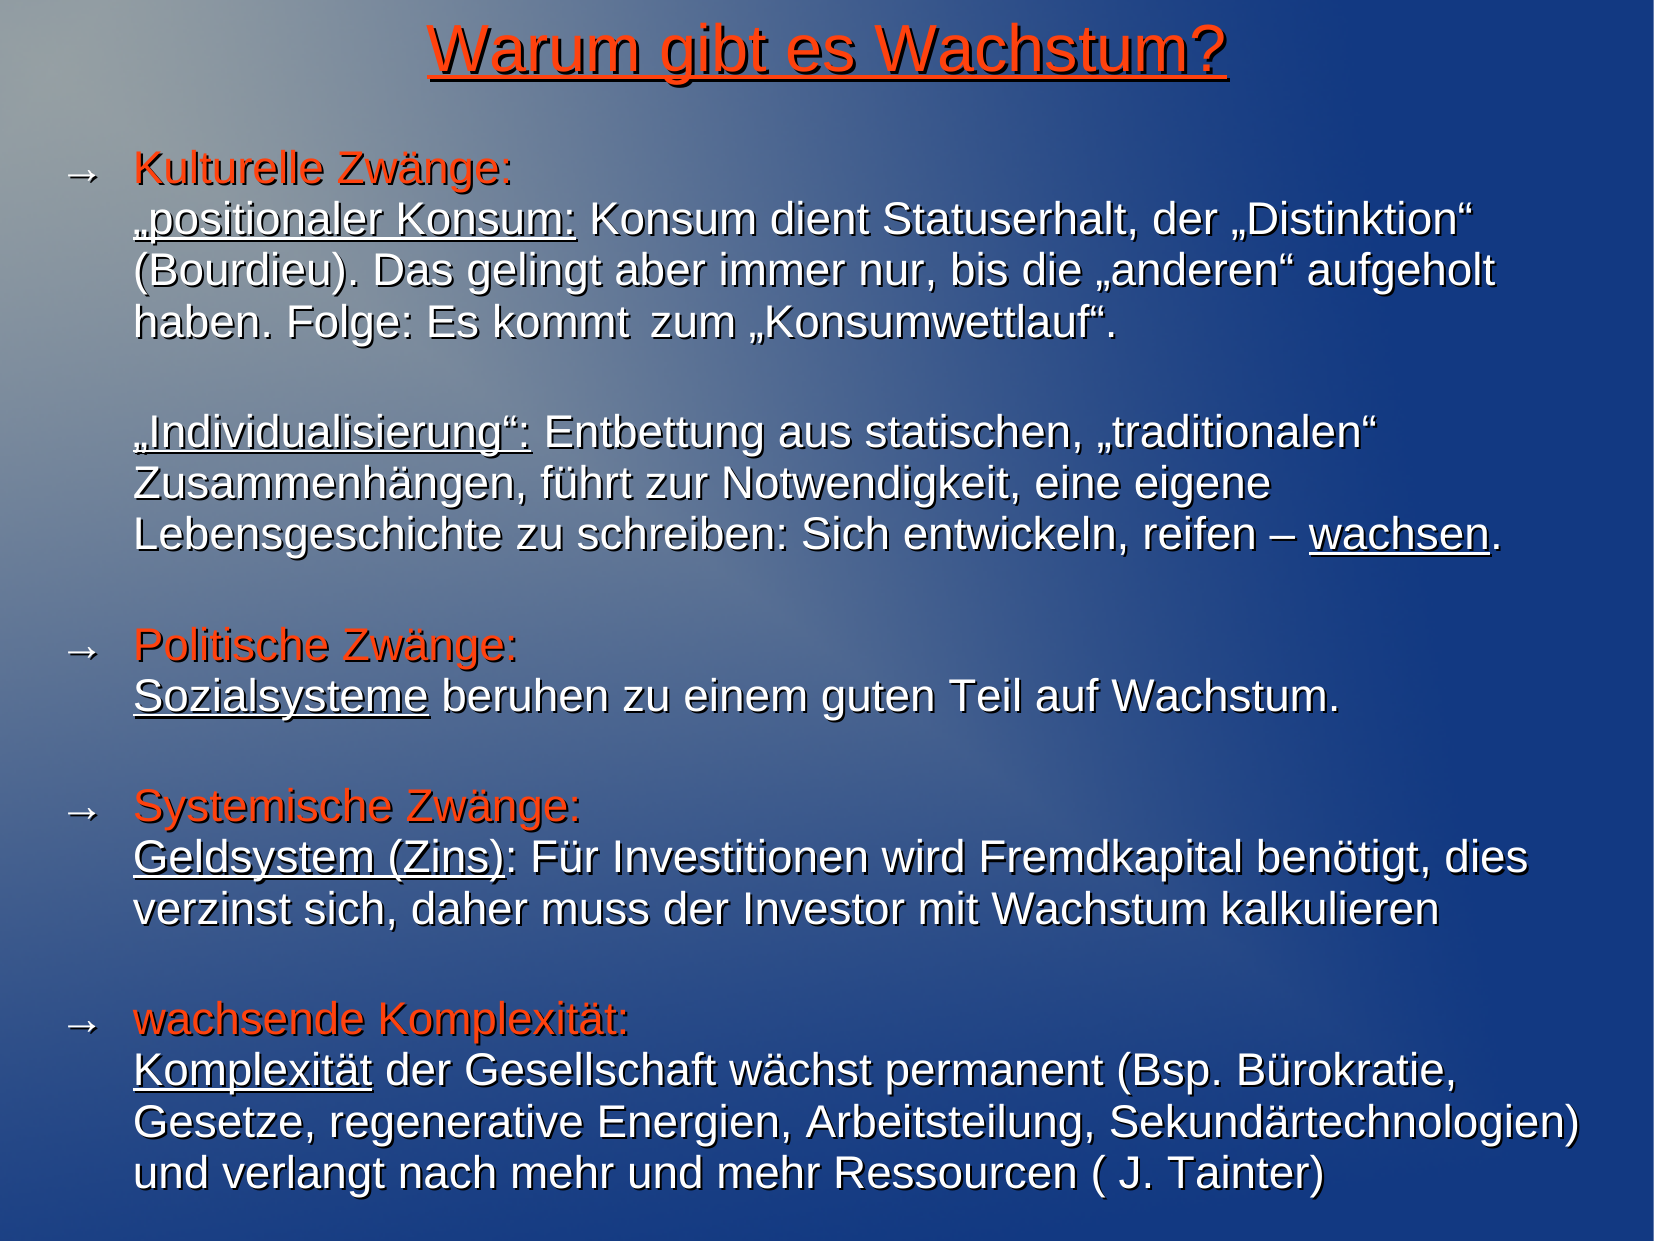

# Warum gibt es Wachstum?
→ 	Kulturelle Zwänge:
	„positionaler Konsum: Konsum dient Statuserhalt, der „Distinktion“ 		(Bourdieu). Das gelingt aber immer nur, bis die „anderen“ aufgeholt 		haben. Folge: Es kommt 	zum „Konsumwettlauf“.
	„Individualisierung“: Entbettung aus statischen, „traditionalen“ 			Zusammenhängen, führt zur Notwendigkeit, eine eigene 					Lebensgeschichte zu schreiben: Sich entwickeln, reifen – wachsen.
→ 	Politische Zwänge:
	Sozialsysteme beruhen zu einem guten Teil auf Wachstum.
→ 	Systemische Zwänge:
	Geldsystem (Zins): Für Investitionen wird Fremdkapital benötigt, dies 	verzinst sich, daher muss der Investor mit Wachstum kalkulieren
→	wachsende Komplexität:
	Komplexität der Gesellschaft wächst permanent (Bsp. Bürokratie, 		Gesetze, regenerative Energien, Arbeitsteilung, Sekundärtechnologien) 	und verlangt nach mehr und mehr Ressourcen ( J. Tainter)